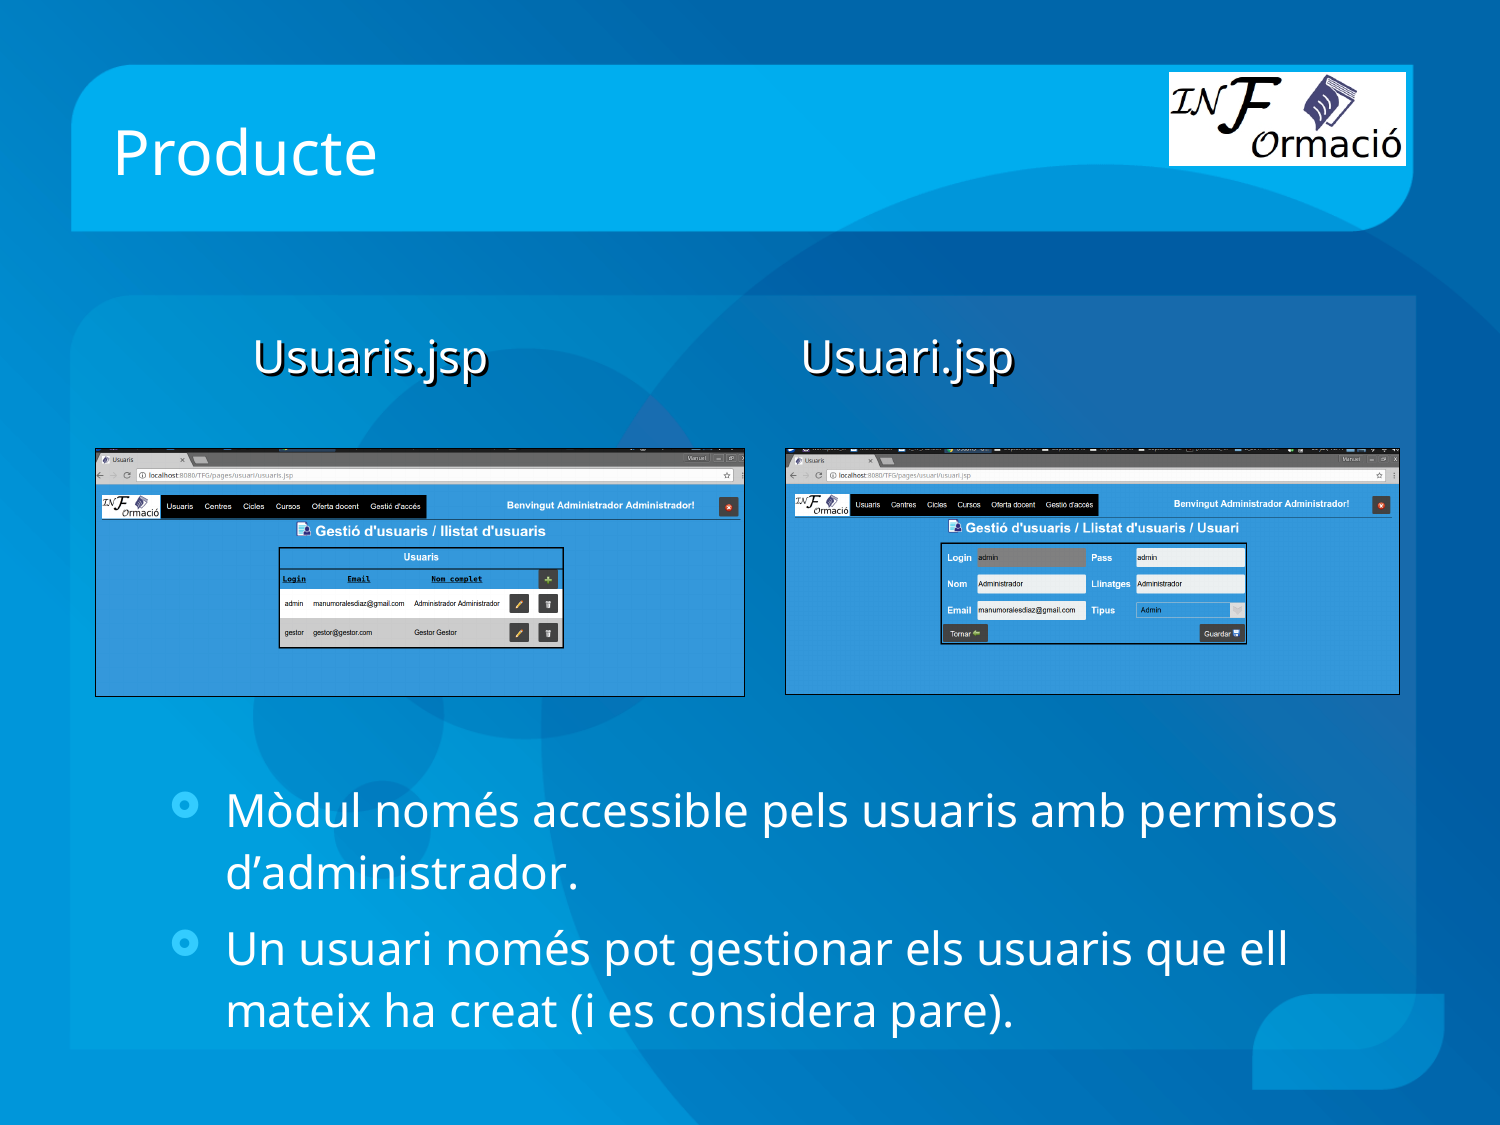

# Producte
 Usuaris.jsp Usuari.jsp
Mòdul només accessible pels usuaris amb permisos d’administrador.
Un usuari només pot gestionar els usuaris que ell mateix ha creat (i es considera pare).